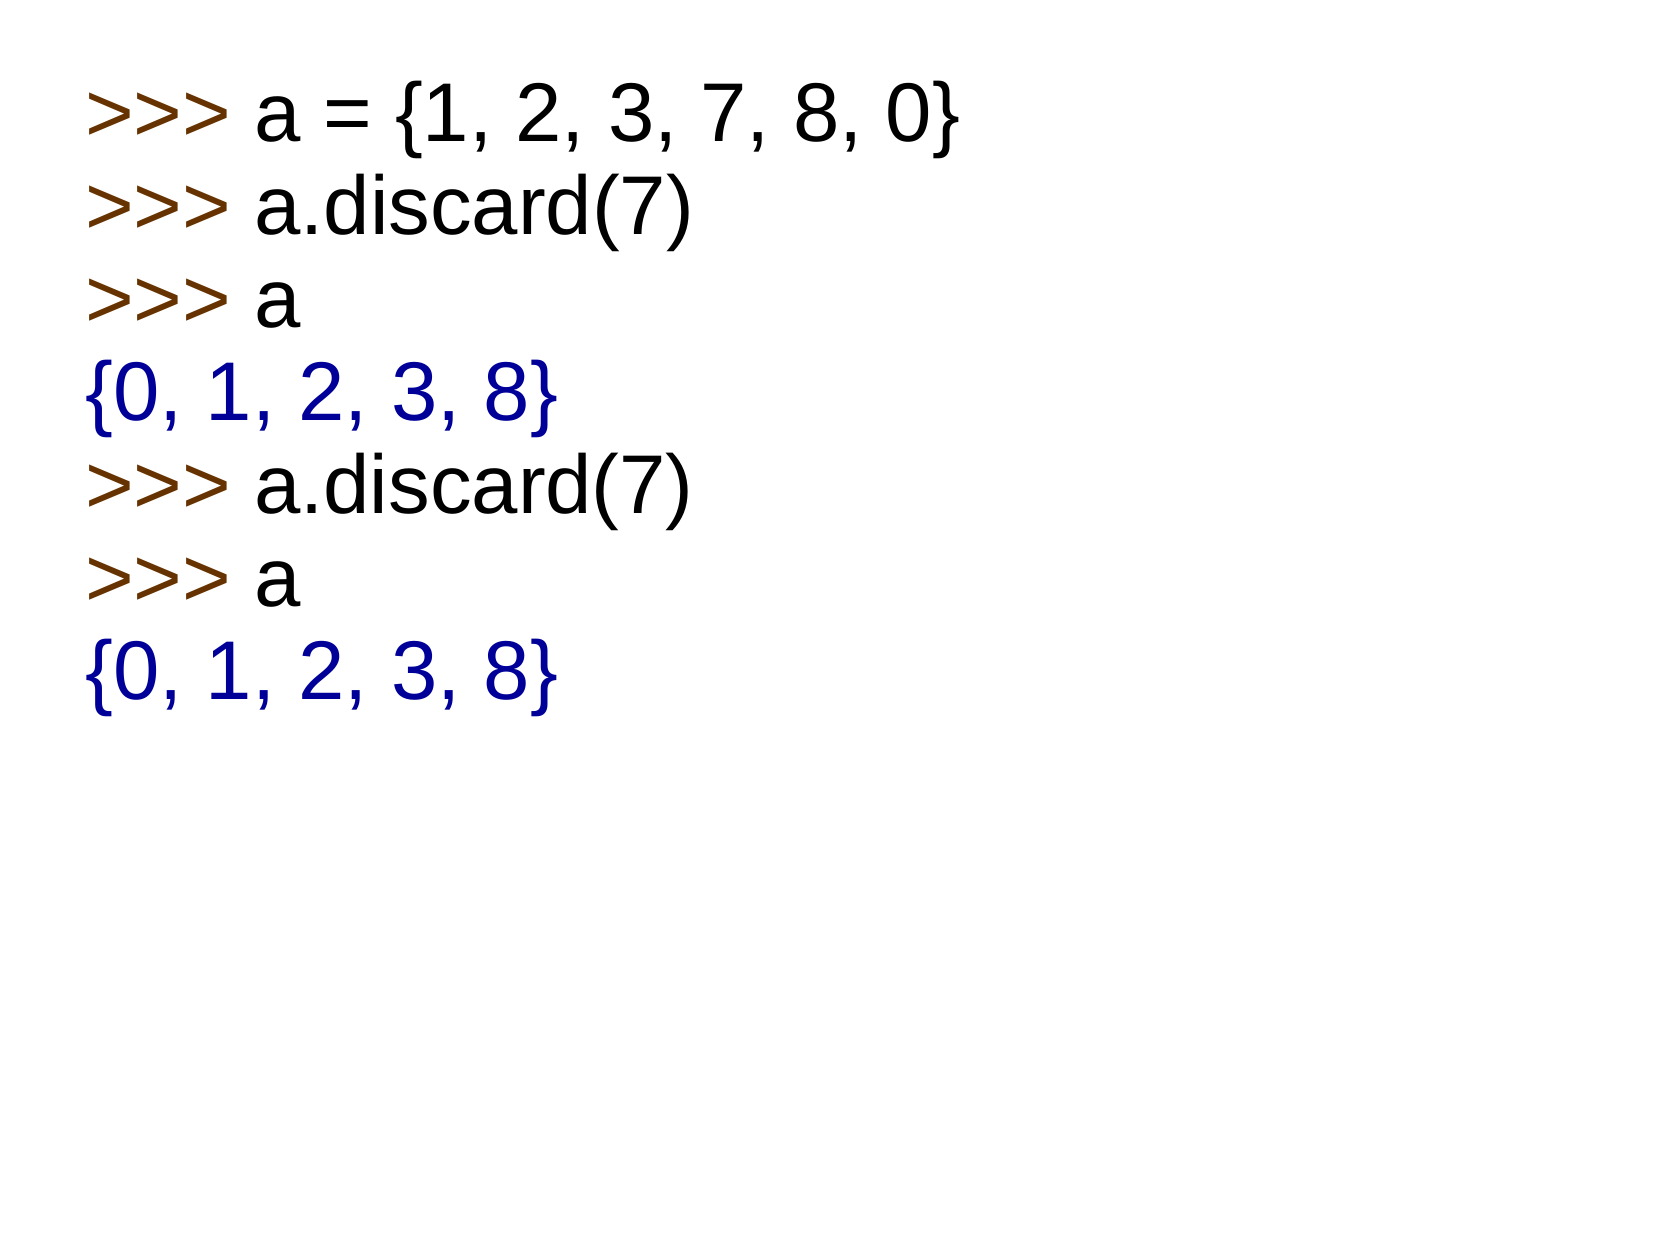

>>> a = {1, 2, 3, 7, 8, 0}
>>> a.discard(7)
>>> a
{0, 1, 2, 3, 8}
>>> a.discard(7)
>>> a
{0, 1, 2, 3, 8}